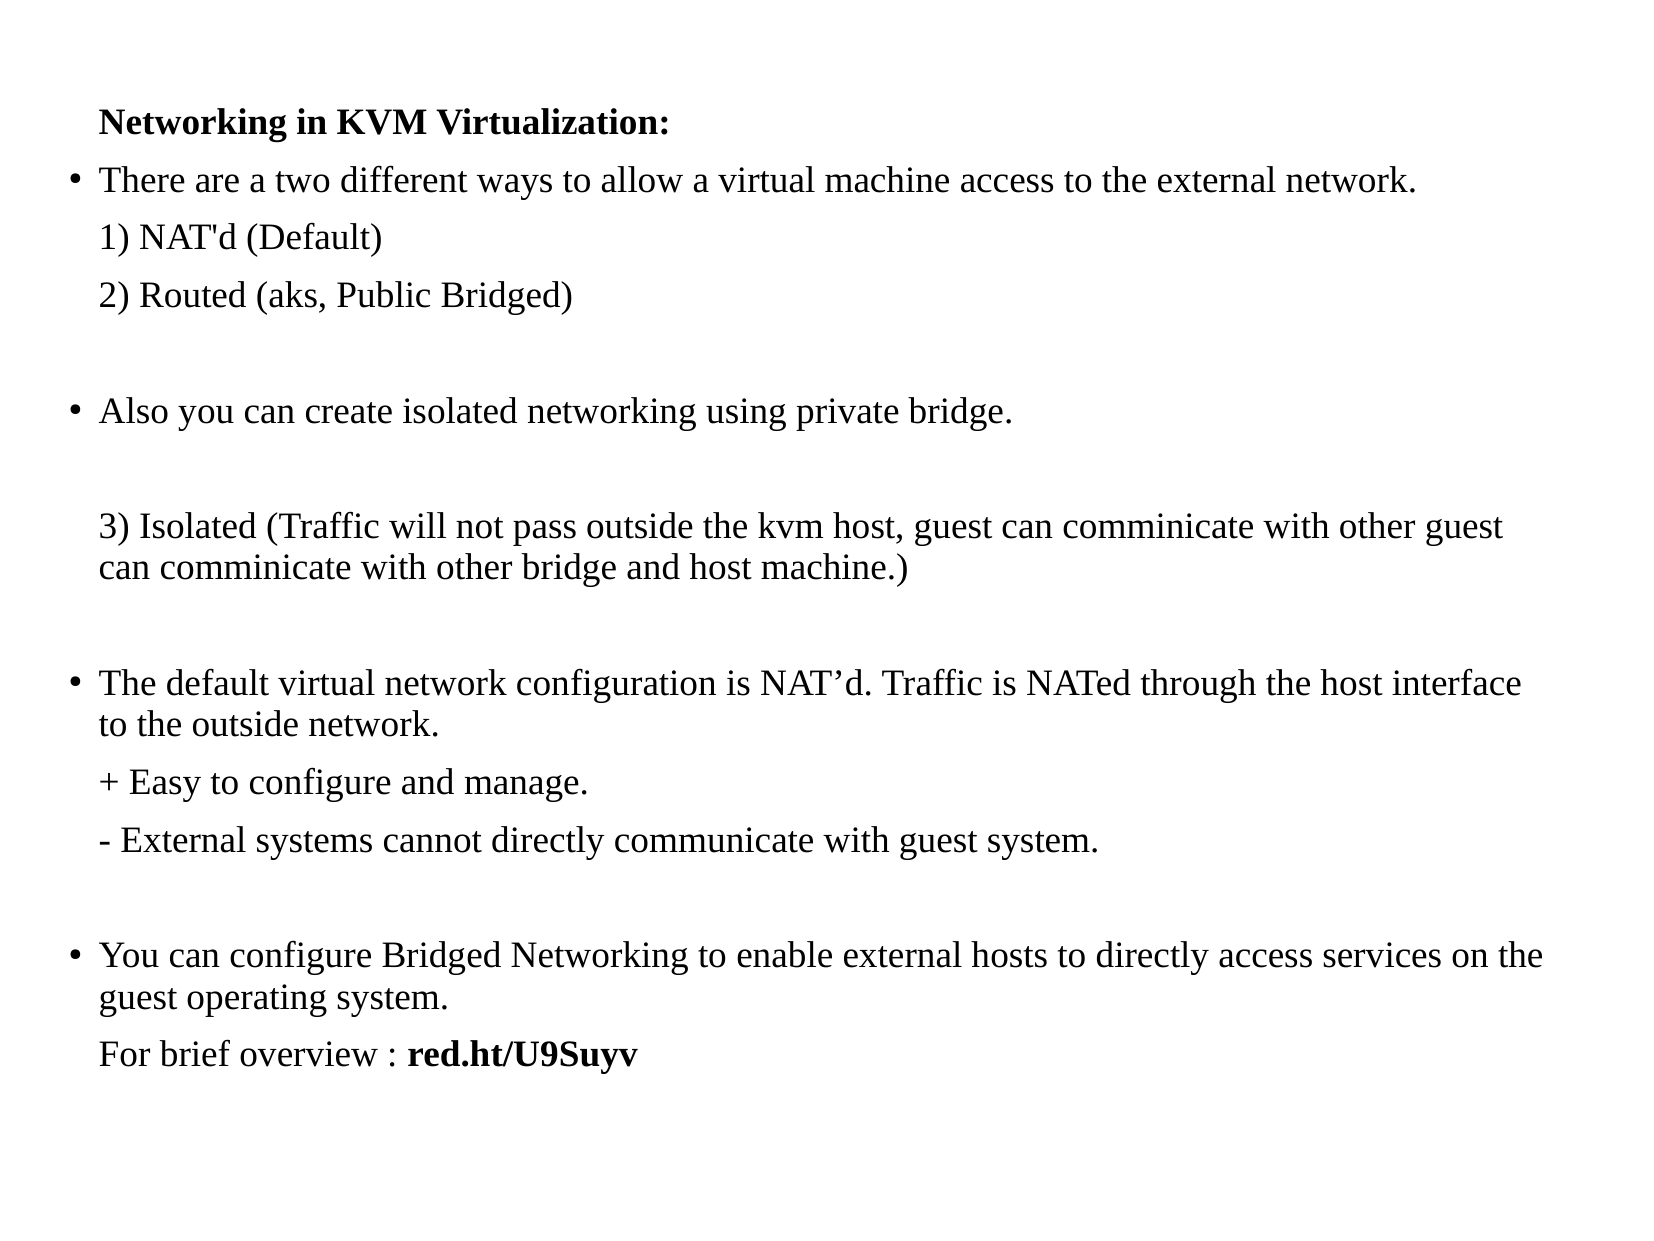

# Networking in KVM Virtualization:
There are a two different ways to allow a virtual machine access to the external network.
1) NAT'd (Default)
2) Routed (aks, Public Bridged)
Also you can create isolated networking using private bridge.
3) Isolated (Traffic will not pass outside the kvm host, guest can comminicate with other guest can comminicate with other bridge and host machine.)
The default virtual network configuration is NAT’d. Traffic is NATed through the host interface to the outside network.
+ Easy to configure and manage.
- External systems cannot directly communicate with guest system.
You can configure Bridged Networking to enable external hosts to directly access services on the guest operating system.
For brief overview : red.ht/U9Suyv